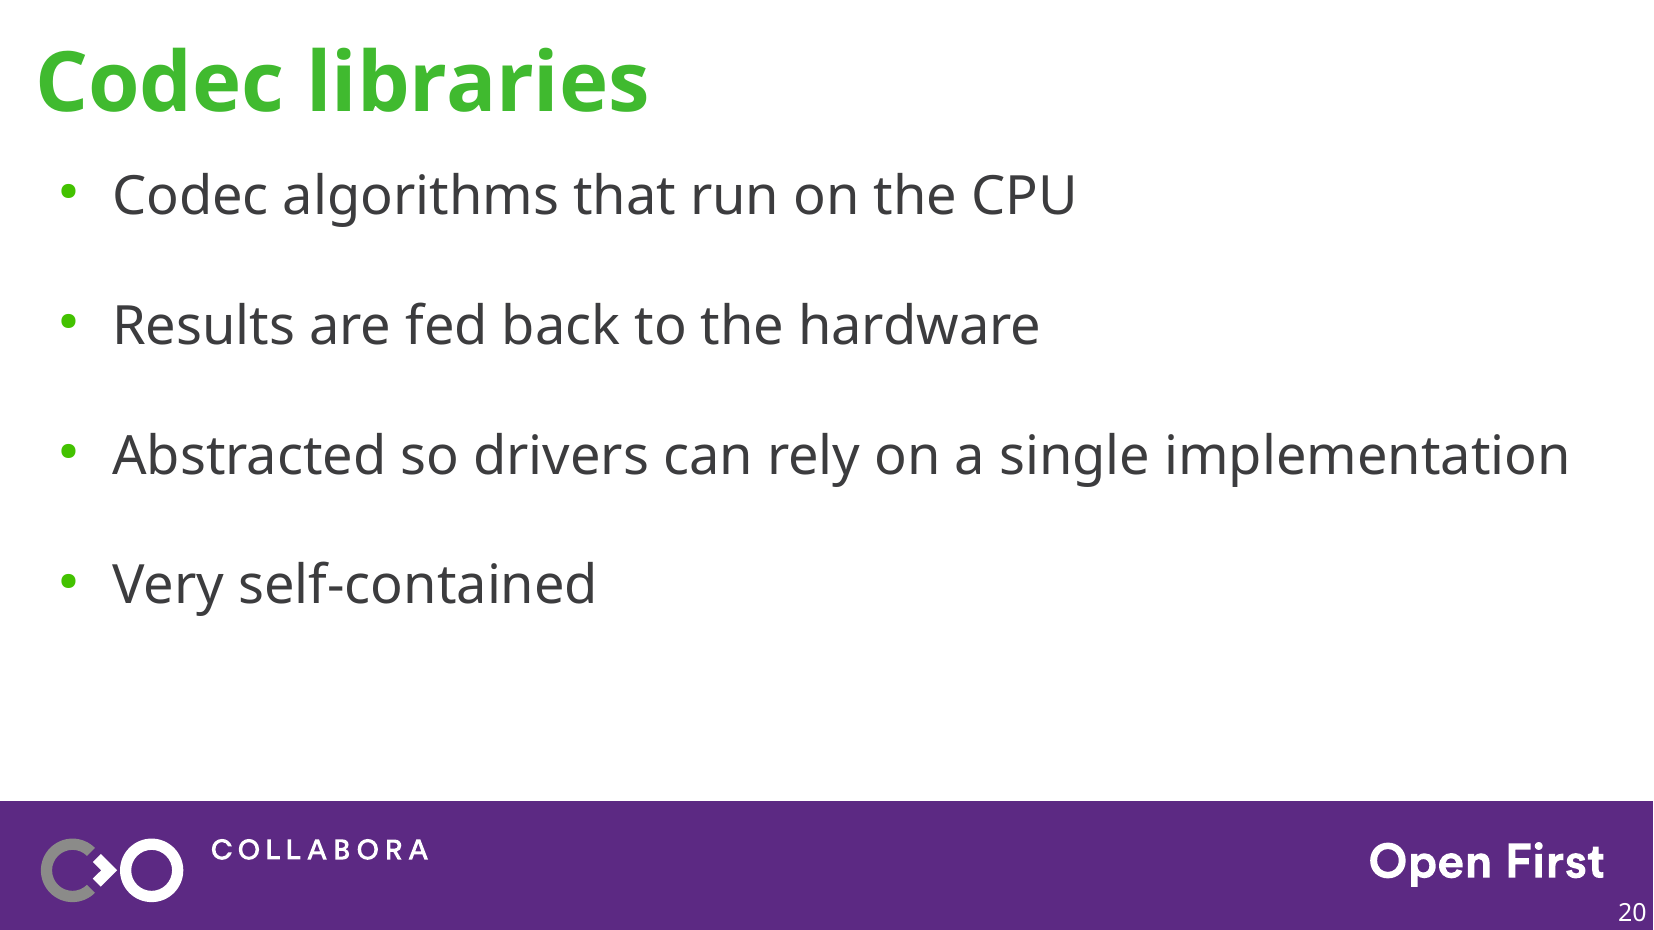

# Codec libraries
Codec algorithms that run on the CPU
Results are fed back to the hardware
Abstracted so drivers can rely on a single implementation
Very self-contained